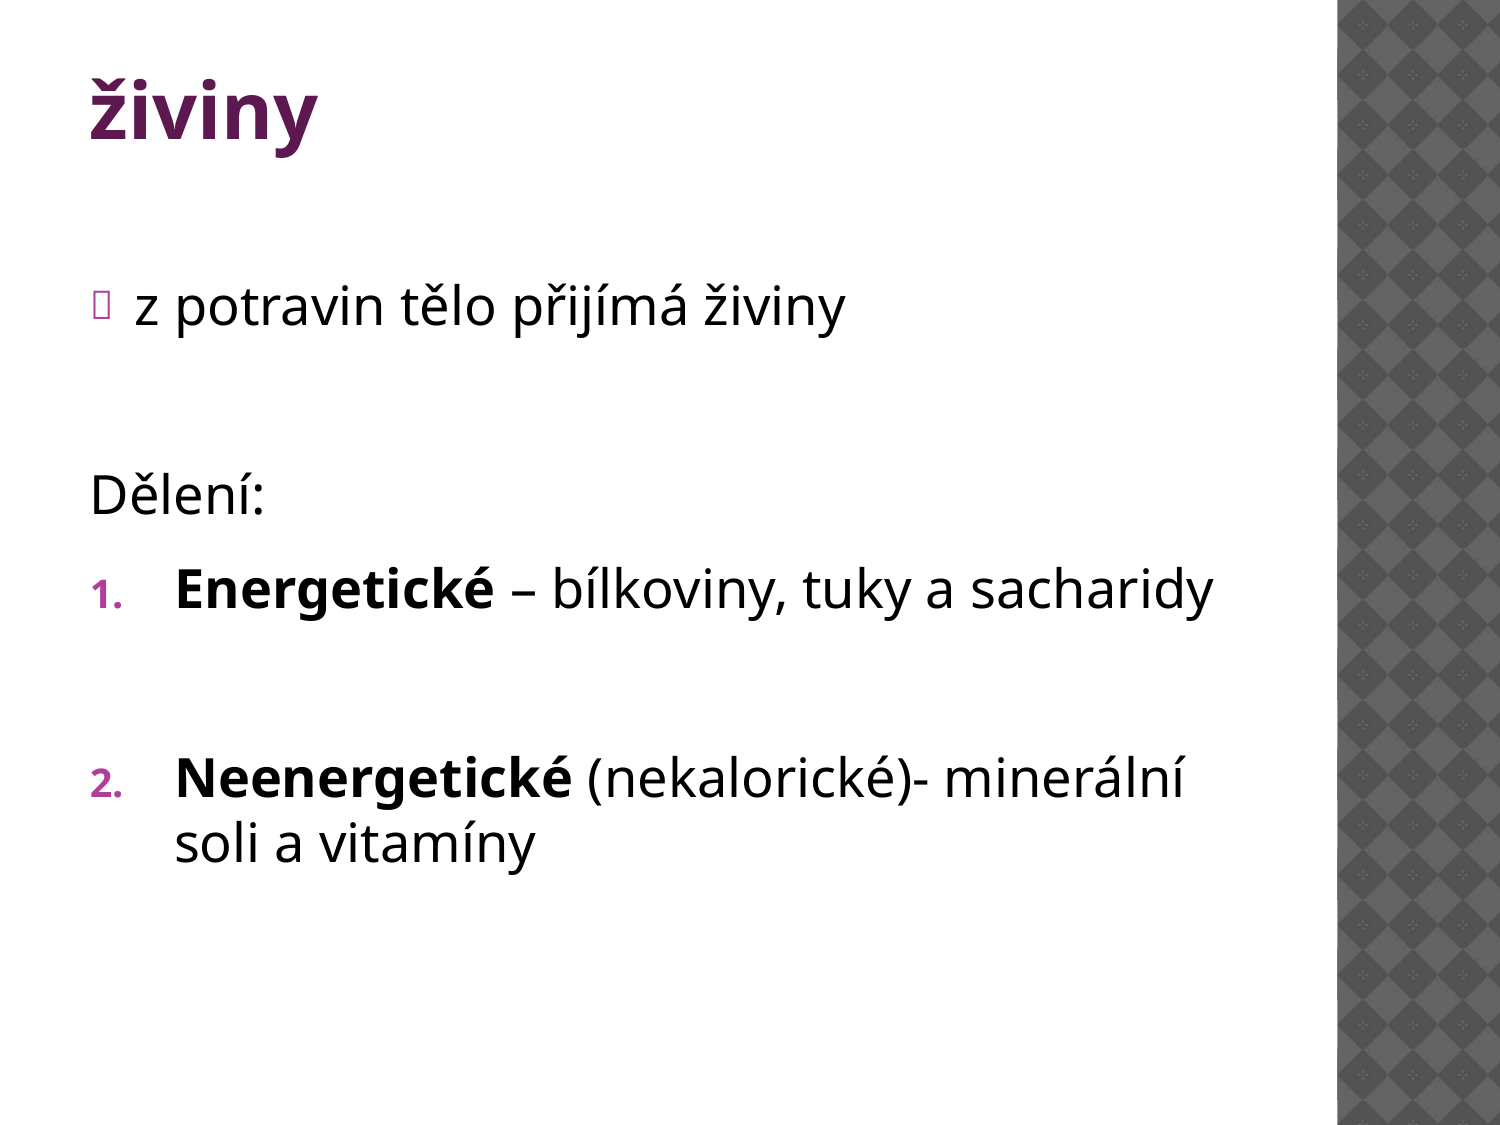

# živiny
z potravin tělo přijímá živiny
Dělení:
Energetické – bílkoviny, tuky a sacharidy
Neenergetické (nekalorické)- minerální soli a vitamíny